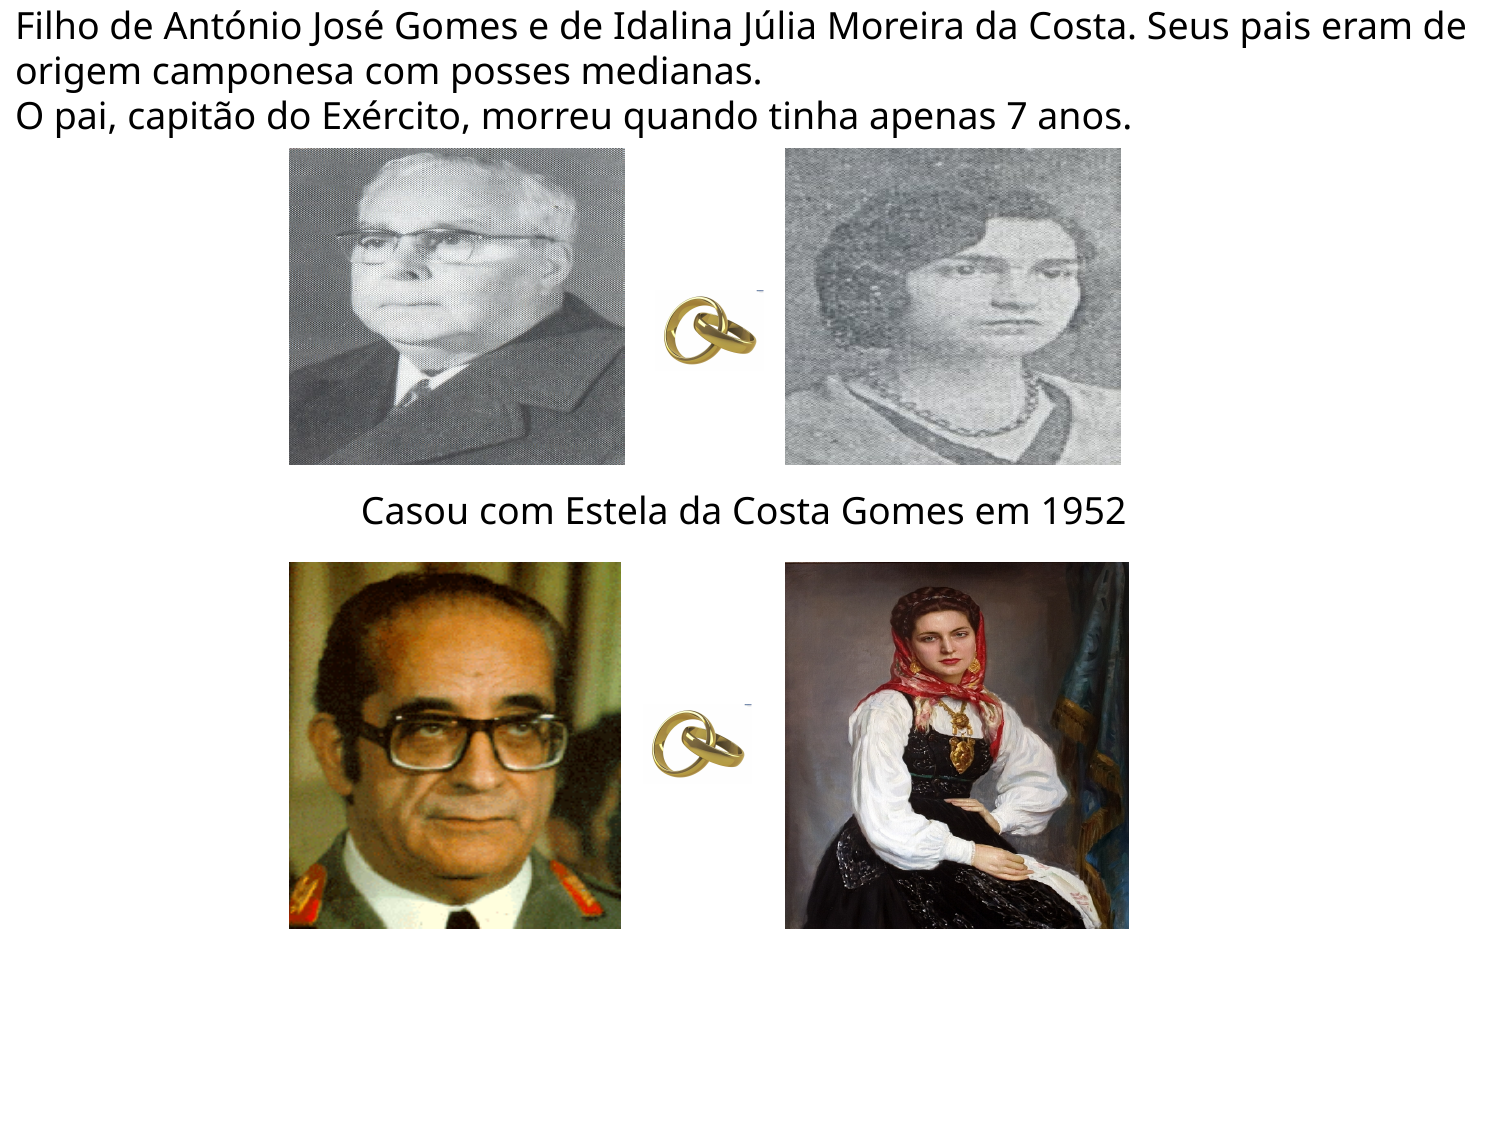

Filho de António José Gomes e de Idalina Júlia Moreira da Costa. Seus pais eram de origem camponesa com posses medianas.
O pai, capitão do Exército, morreu quando tinha apenas 7 anos.
Casou com Estela da Costa Gomes em 1952